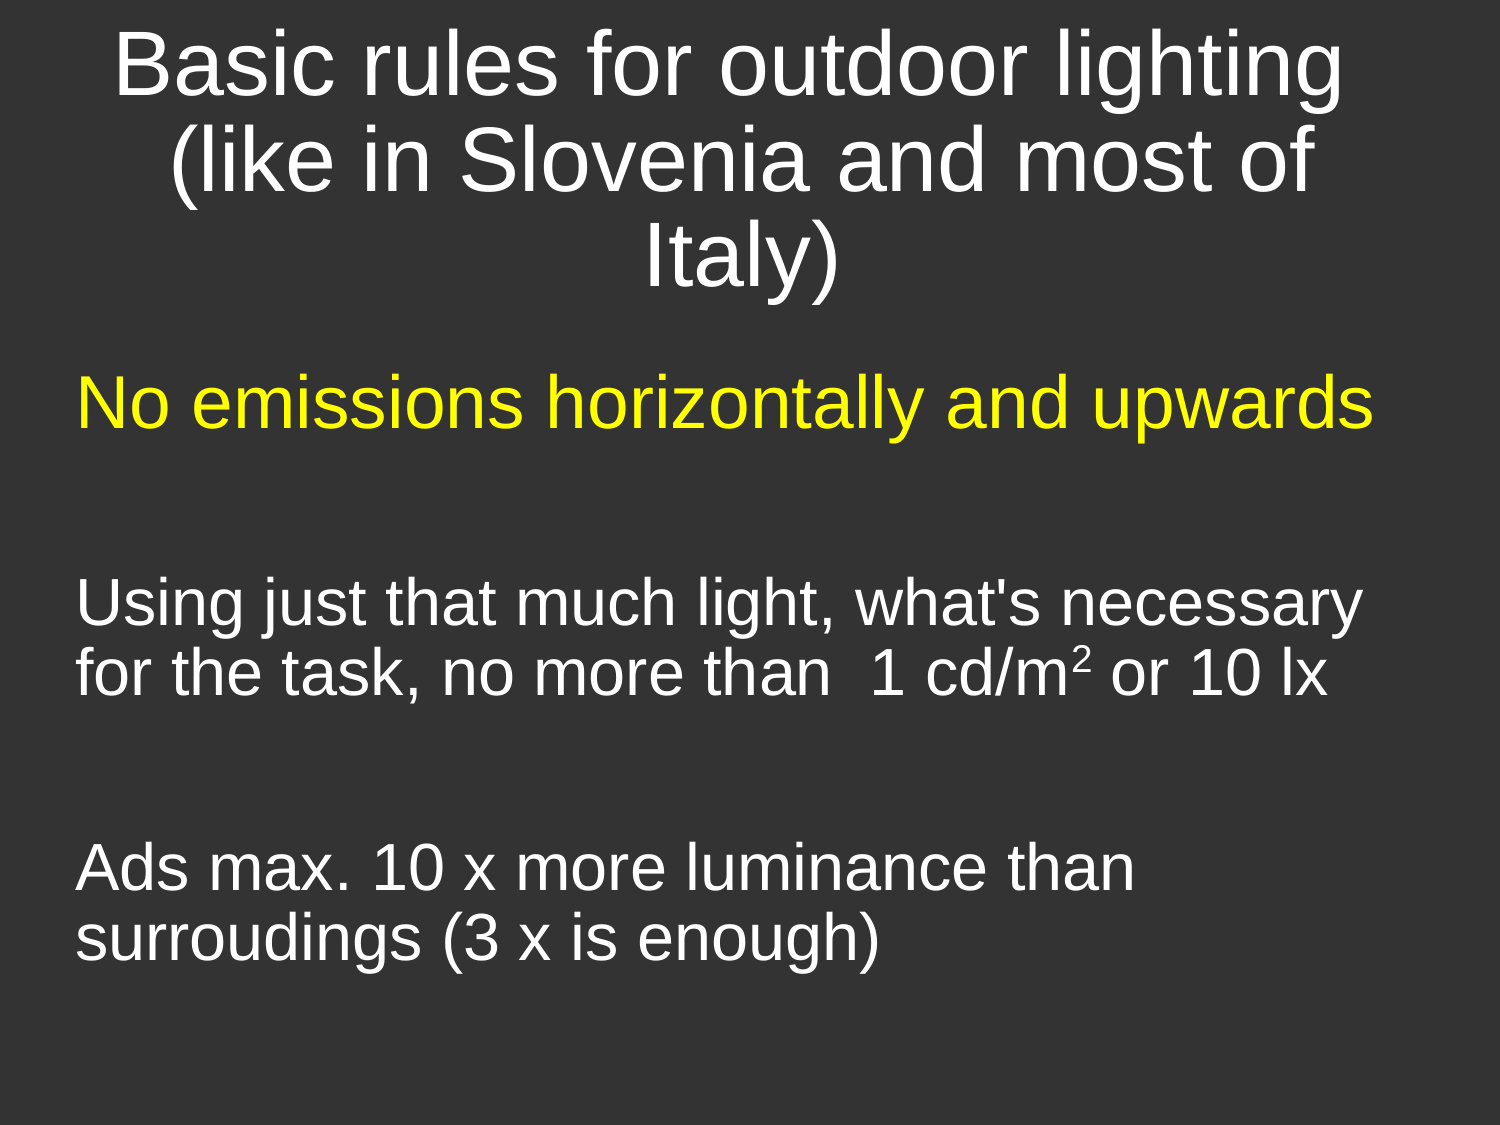

# Basic rules for outdoor lighting (like in Slovenia and most of Italy)
No emissions horizontally and upwards
Using just that much light, what's necessary for the task, no more than 1 cd/m2 or 10 lx
Ads max. 10 x more luminance than surroudings (3 x is enough)